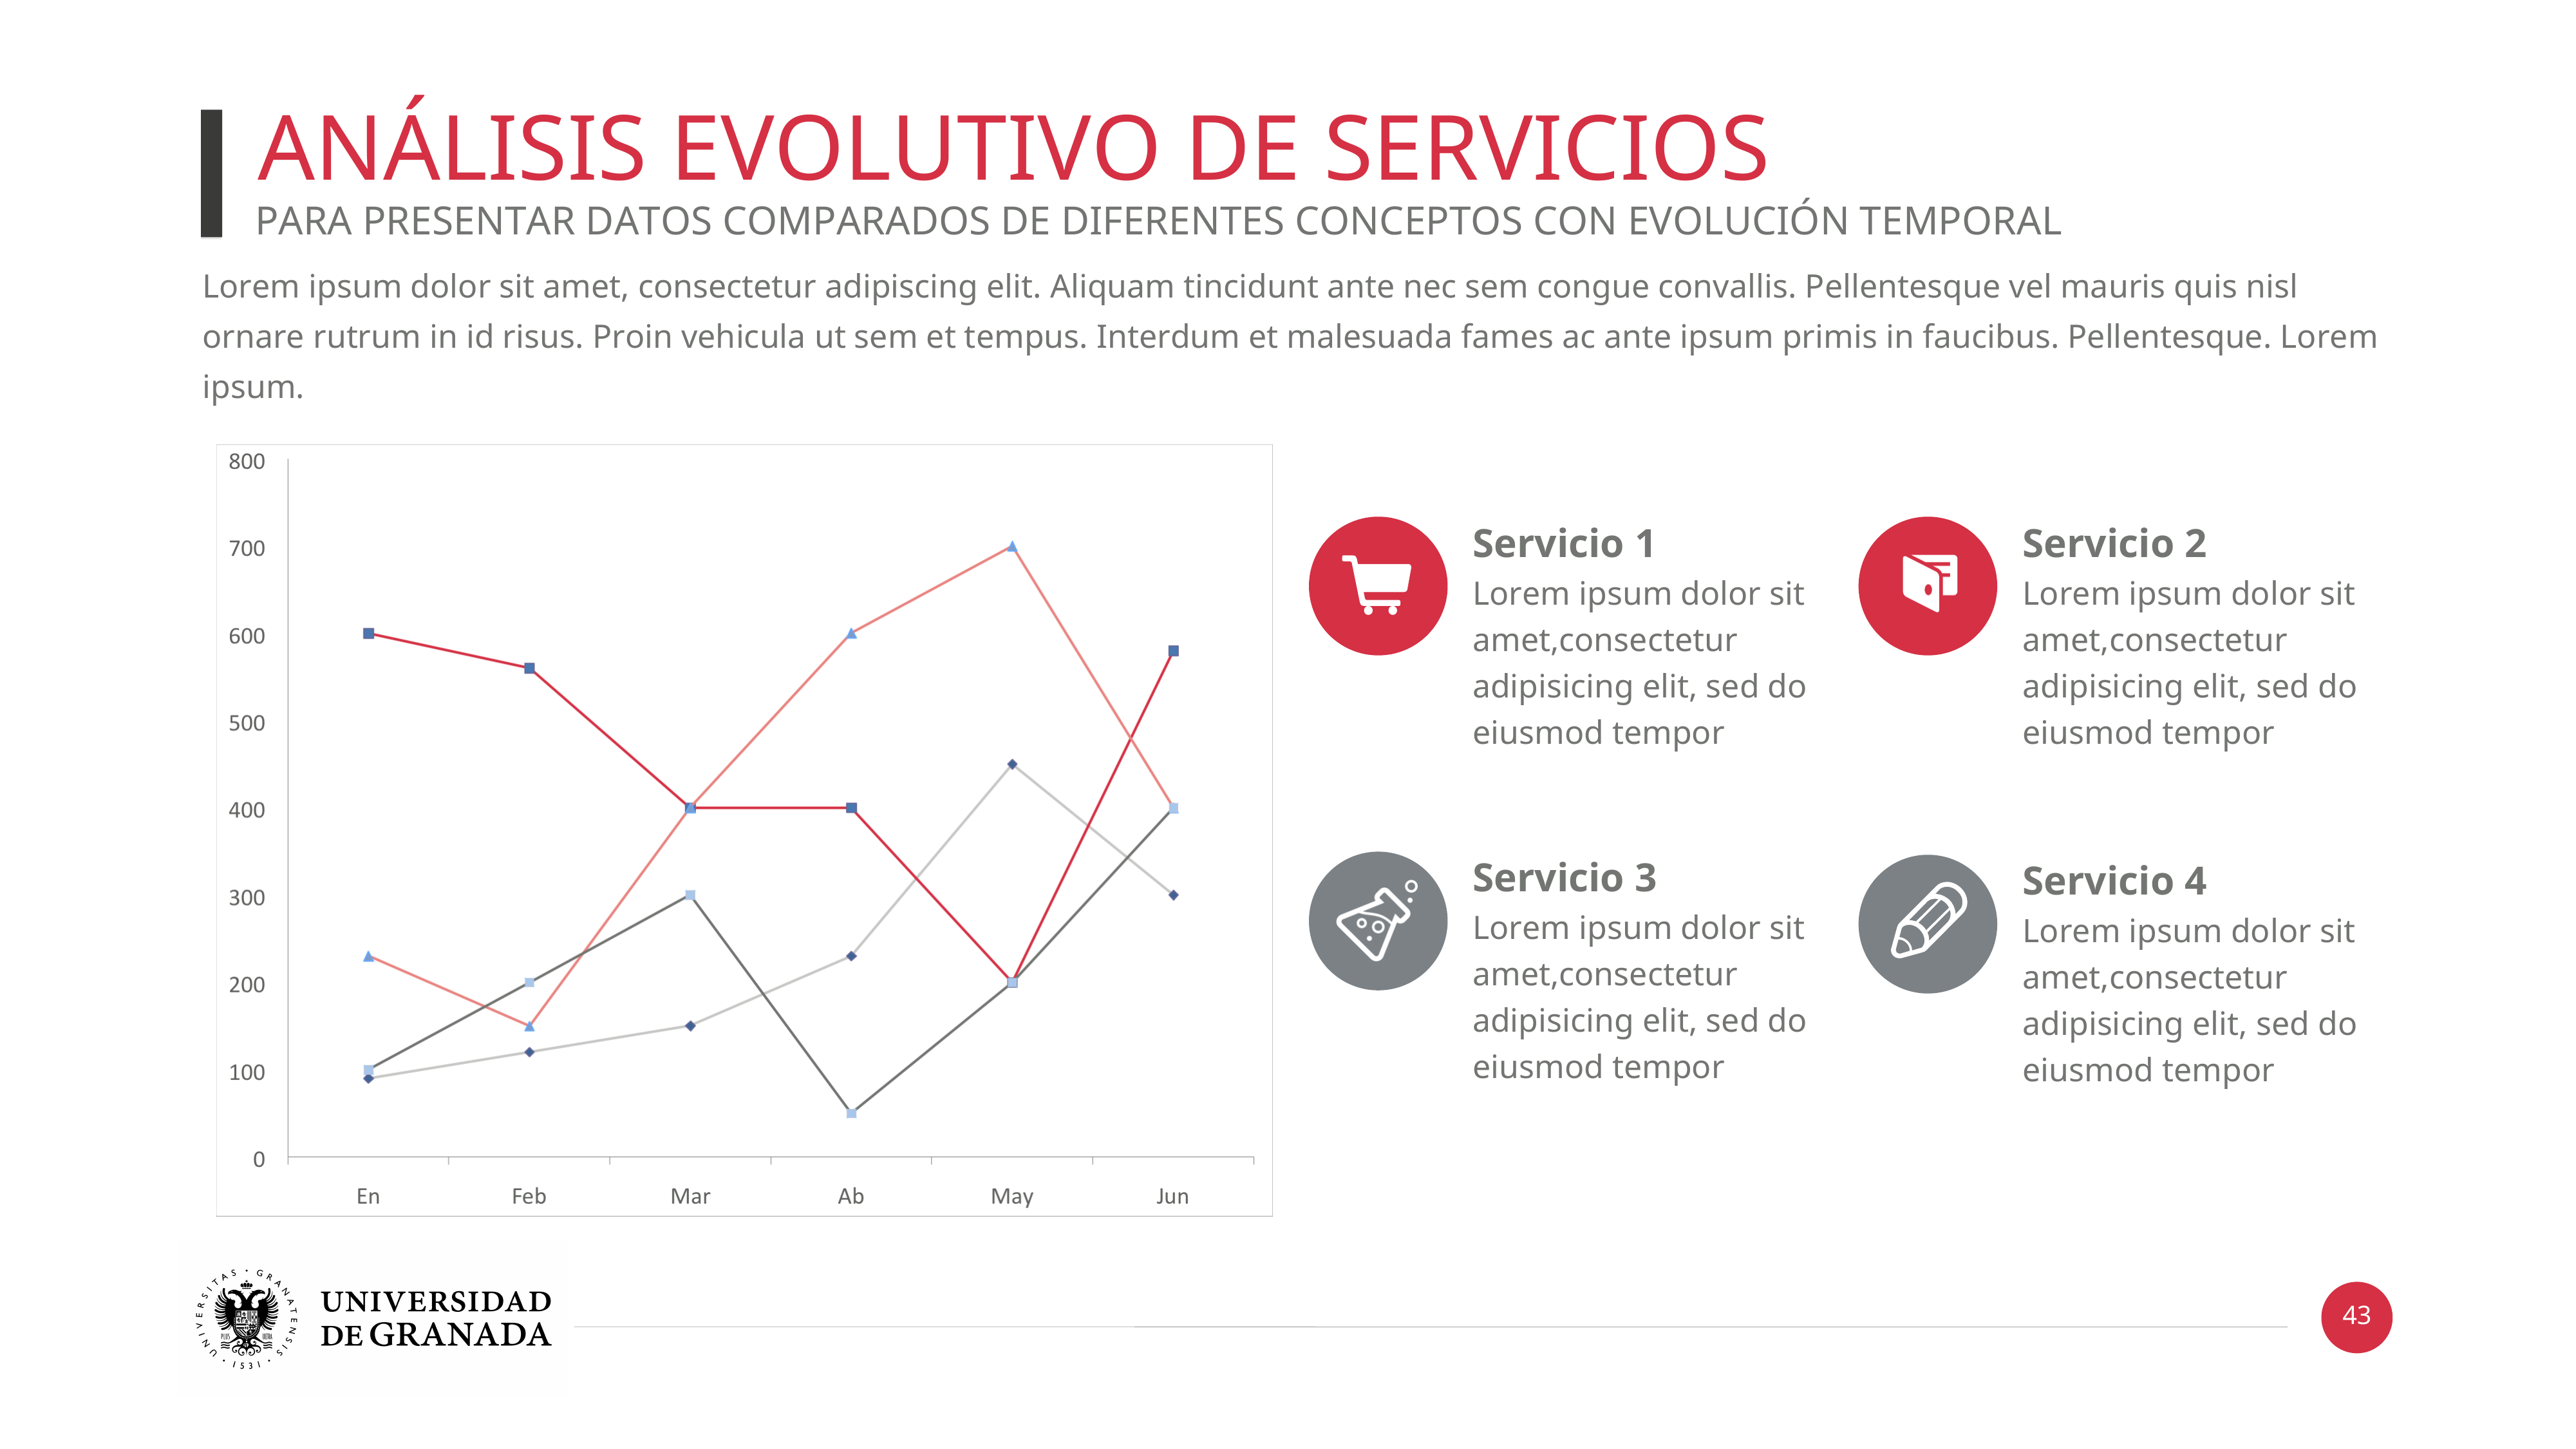

ANÁLISIS EVOLUTIVO DE SERVICIOS
PARA PRESENTAR DATOS COMPARADOS DE DIFERENTES CONCEPTOS CON EVOLUCIÓN TEMPORAL
Lorem ipsum dolor sit amet, consectetur adipiscing elit. Aliquam tincidunt ante nec sem congue convallis. Pellentesque vel mauris quis nisl ornare rutrum in id risus. Proin vehicula ut sem et tempus. Interdum et malesuada fames ac ante ipsum primis in faucibus. Pellentesque. Lorem ipsum.
Servicio 1
Lorem ipsum dolor sit amet,consectetur adipisicing elit, sed do eiusmod tempor
Servicio 2
Lorem ipsum dolor sit amet,consectetur adipisicing elit, sed do eiusmod tempor
Servicio 3
Lorem ipsum dolor sit amet,consectetur adipisicing elit, sed do eiusmod tempor
Servicio 4
Lorem ipsum dolor sit amet,consectetur adipisicing elit, sed do eiusmod tempor